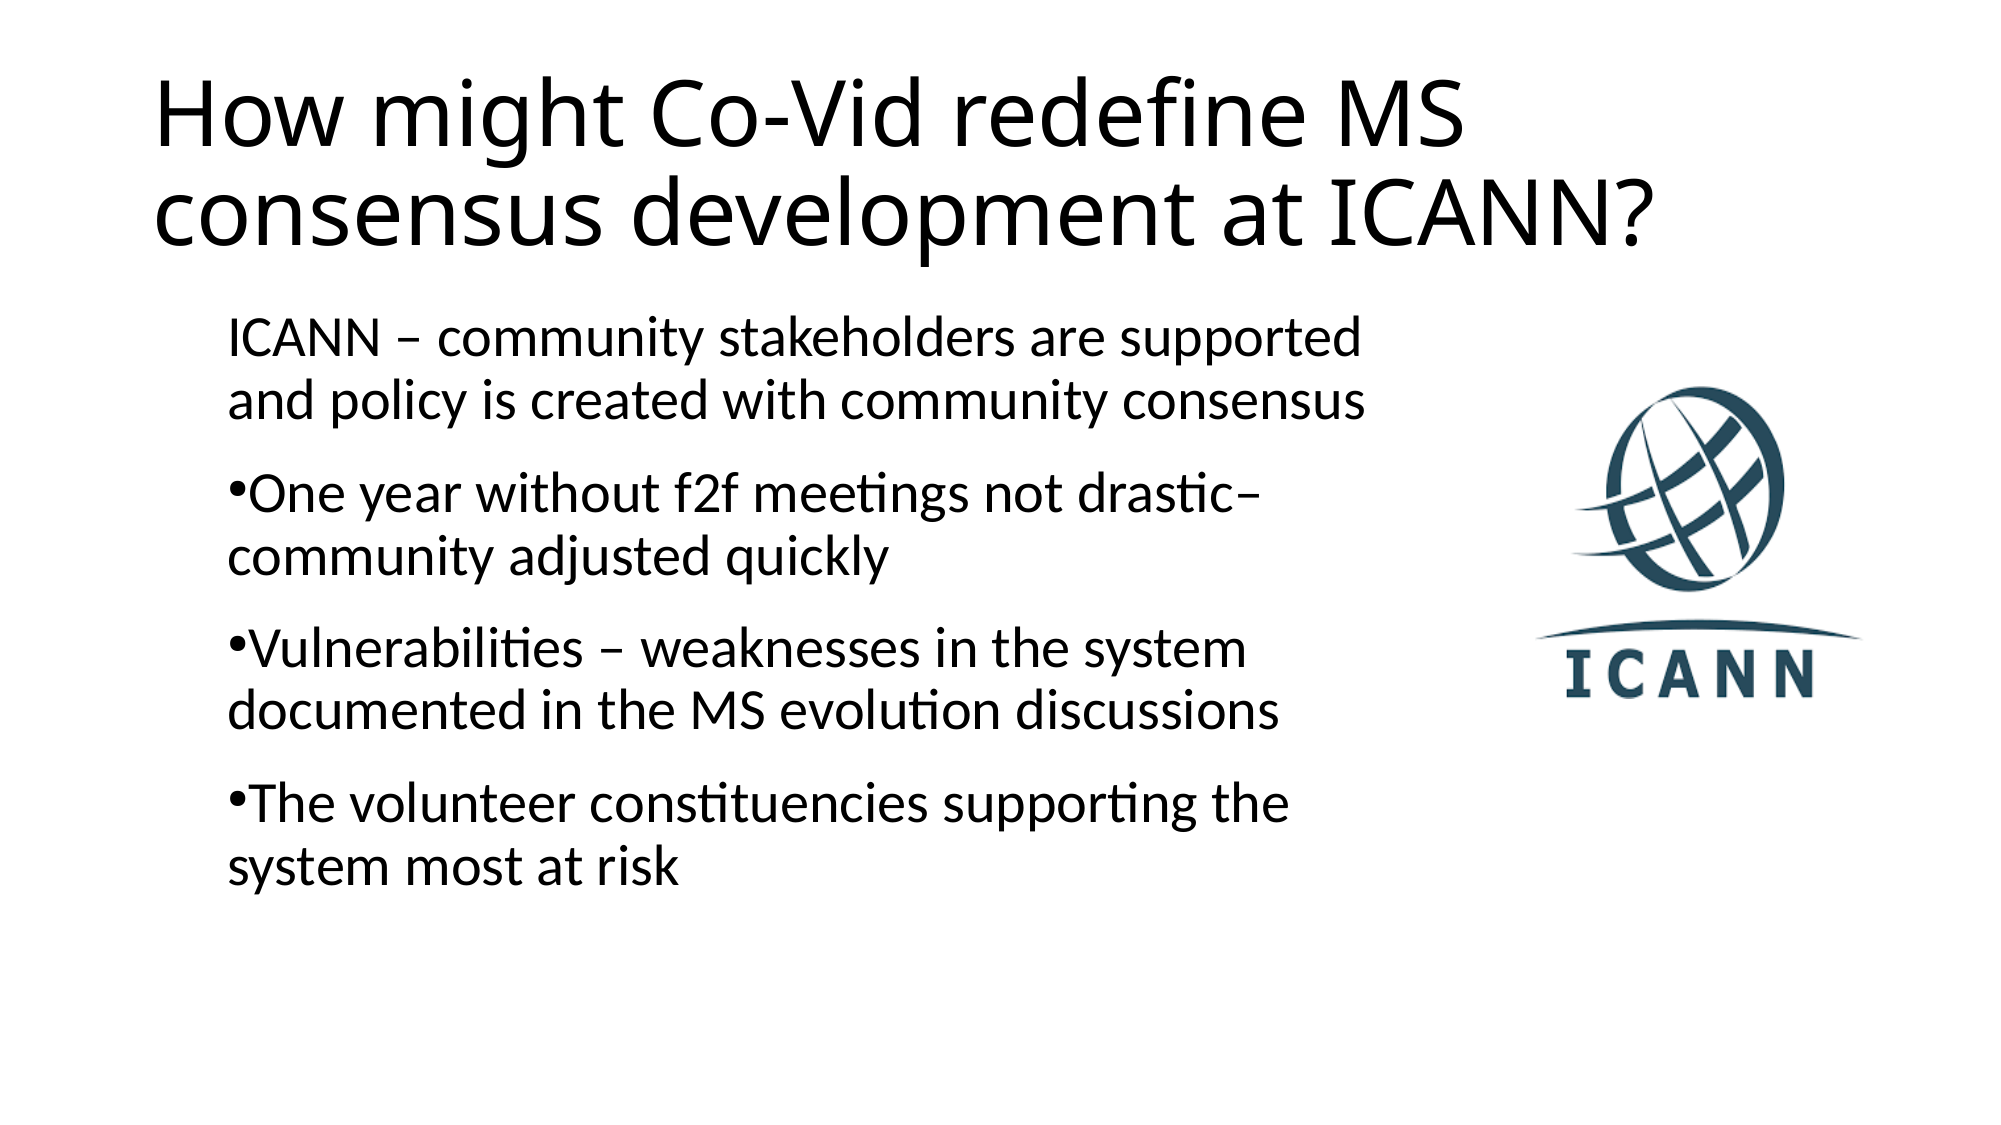

# How might Co-Vid redefine MS consensus development at ICANN?
ICANN – community stakeholders are supported and policy is created with community consensus
One year without f2f meetings not drastic– community adjusted quickly
Vulnerabilities – weaknesses in the system documented in the MS evolution discussions
The volunteer constituencies supporting the system most at risk